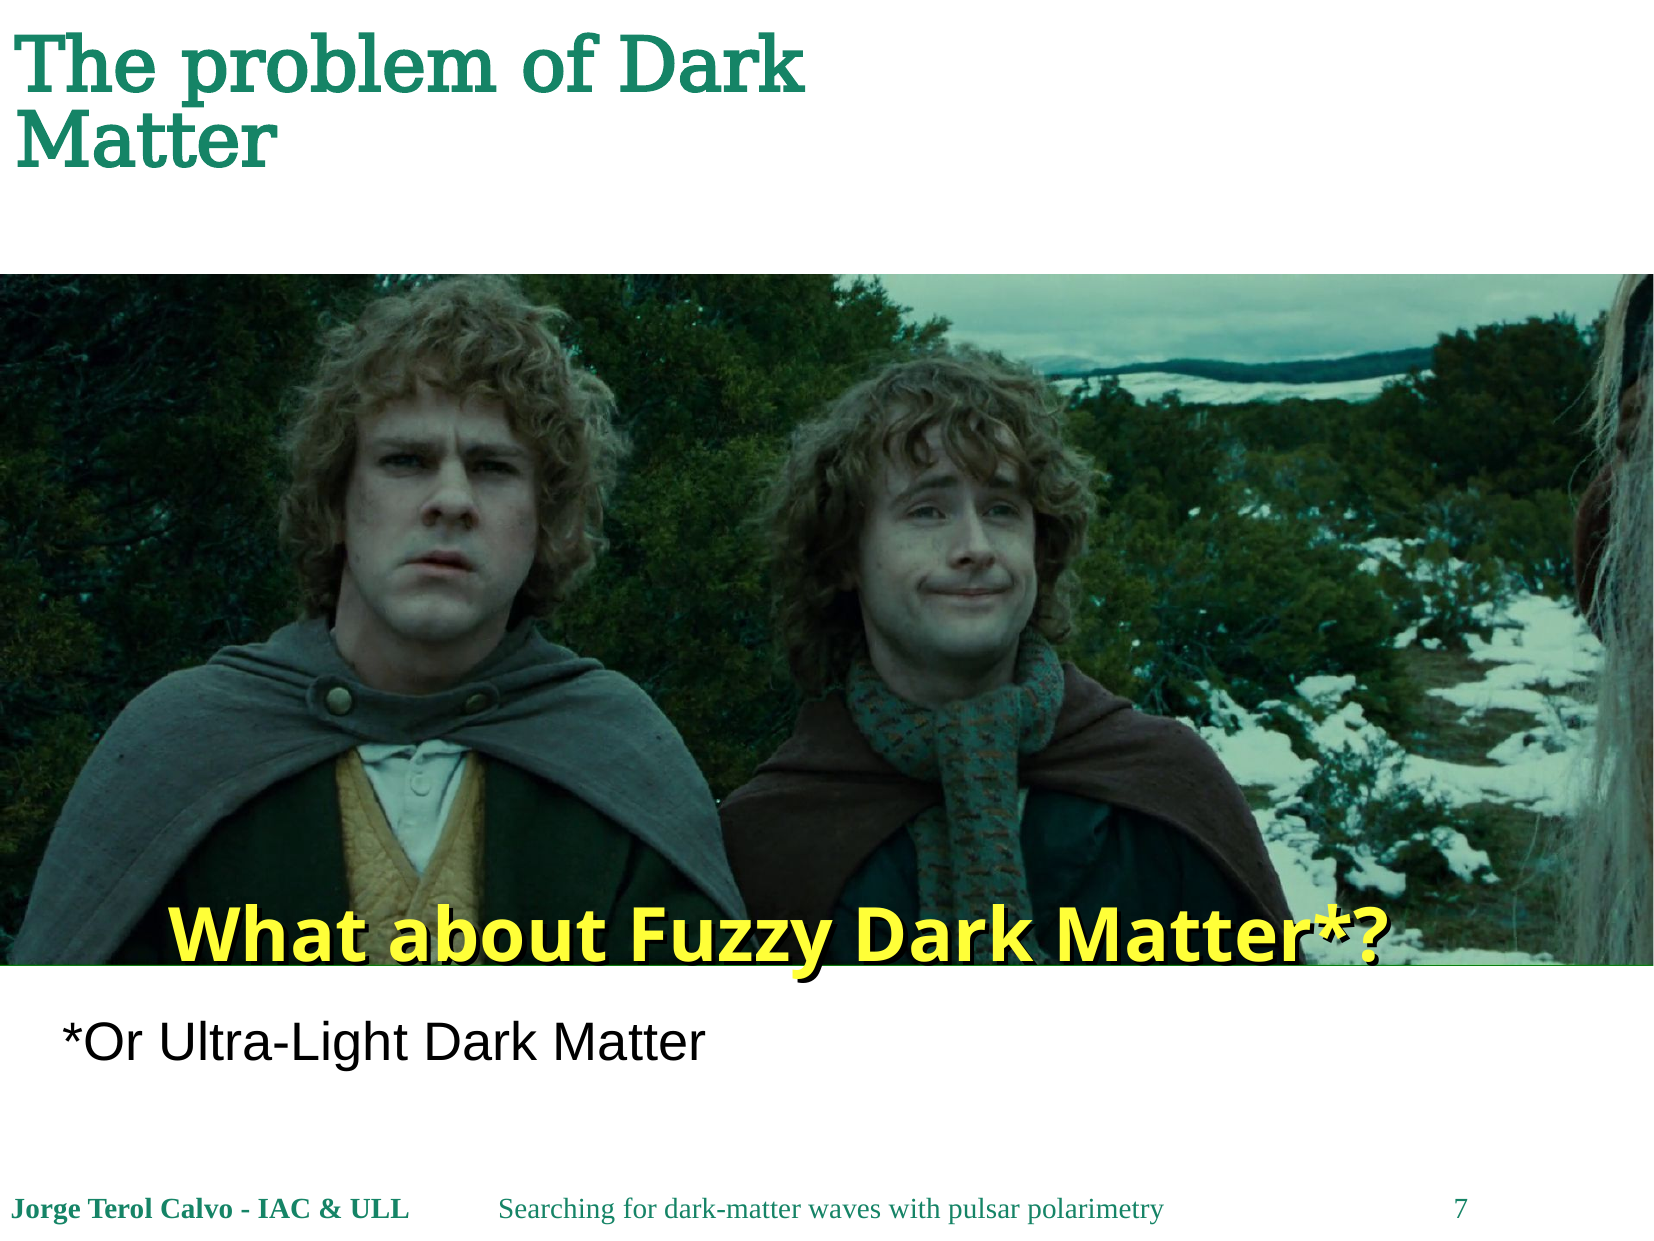

The problem of Dark Matter
What about Fuzzy Dark Matter*?
*Or Ultra-Light Dark Matter
Jorge Terol Calvo - IAC & ULL
Searching for dark-matter waves with pulsar polarimetry
7